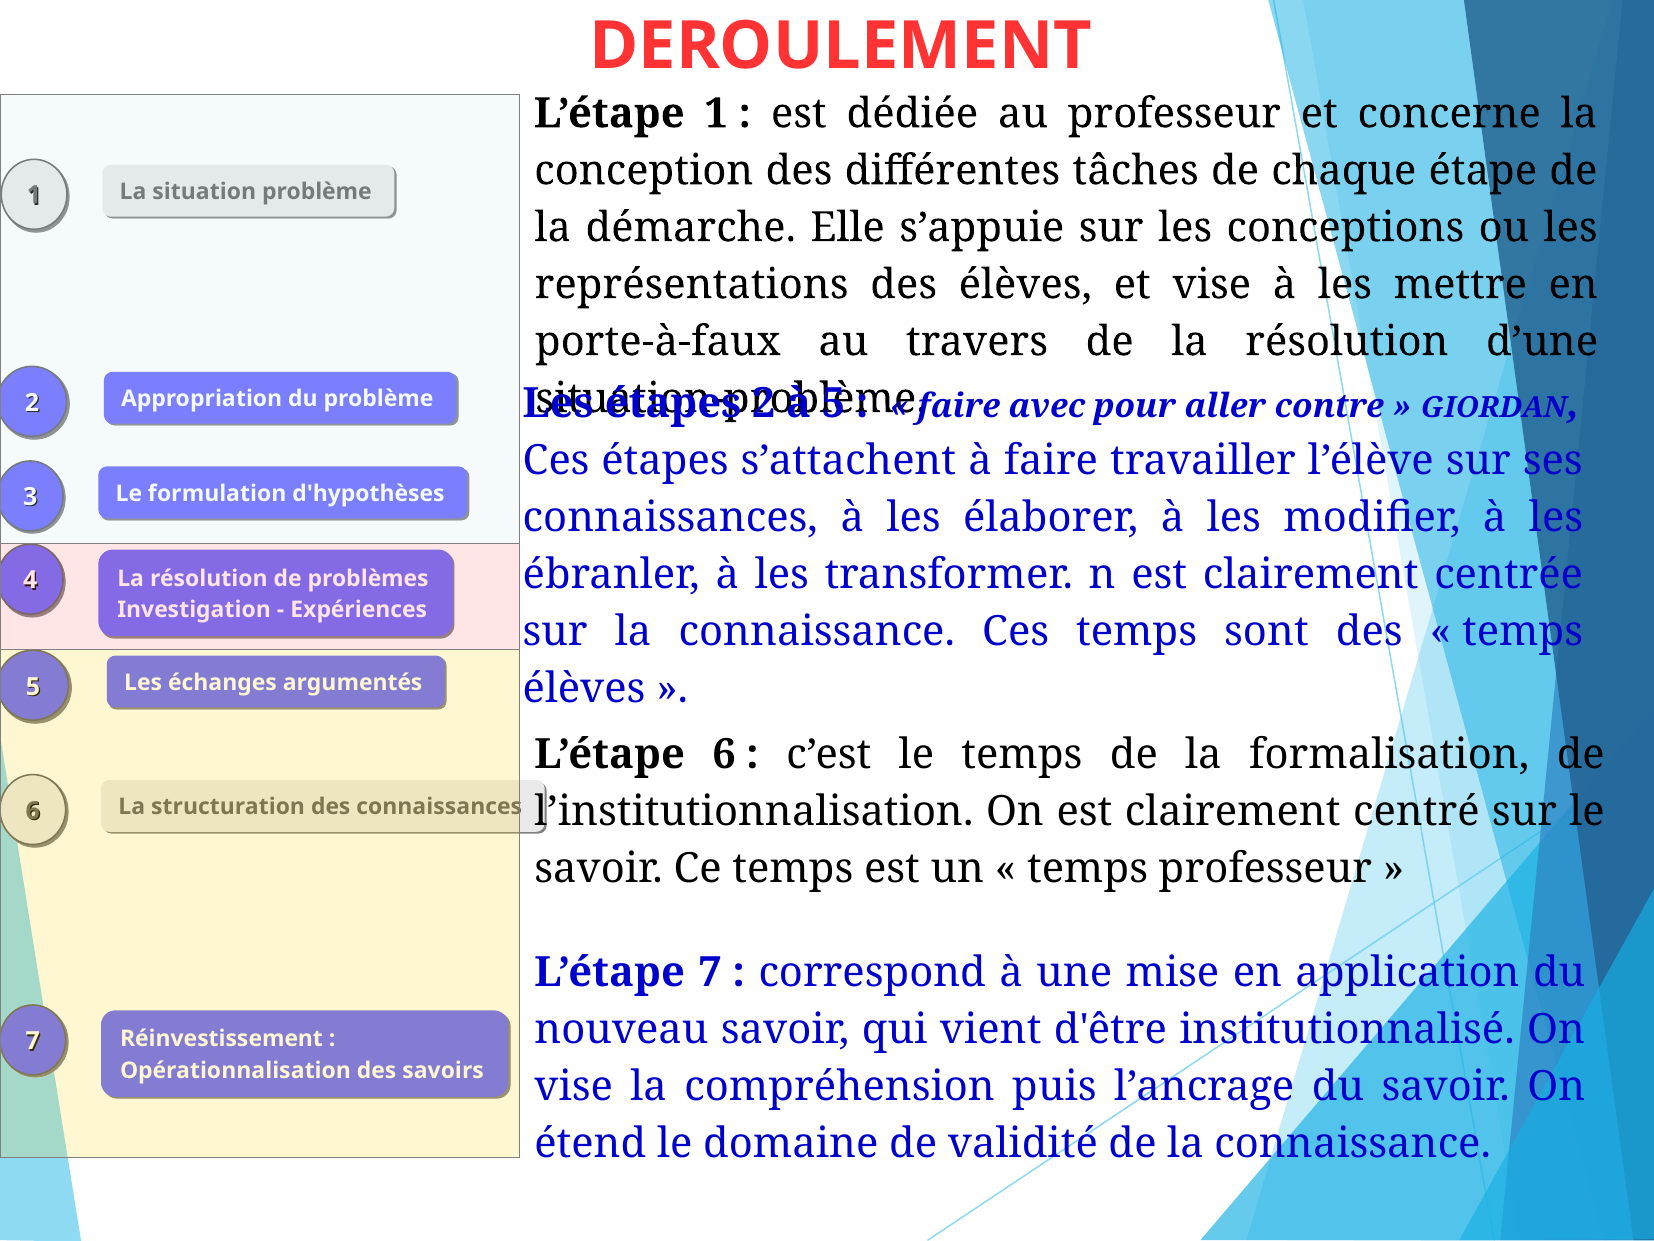

DEROULEMENT
L’étape 1 : est dédiée au professeur et concerne la conception des différentes tâches de chaque étape de la démarche. Elle s’appuie sur les conceptions ou les représentations des élèves, et vise à les mettre en porte-à-faux au travers de la résolution d’une situation-problème.
1
La situation problème
Les étapes 2 à 5 : « faire avec pour aller contre » GIORDAN,
Ces étapes s’attachent à faire travailler l’élève sur ses connaissances, à les élaborer, à les modifier, à les ébranler, à les transformer. n est clairement centrée sur la connaissance. Ces temps sont des « temps élèves ».
2
Appropriation du problème
3
Le formulation d'hypothèses
4
La résolution de problèmes
Investigation - Expériences
5
Les échanges argumentés
L’étape 6 : c’est le temps de la formalisation, de l’institutionnalisation. On est clairement centré sur le savoir. Ce temps est un « temps professeur »
6
La structuration des connaissances
L’étape 7 : correspond à une mise en application du nouveau savoir, qui vient d'être institutionnalisé. On vise la compréhension puis l’ancrage du savoir. On étend le domaine de validité de la connaissance.
7
Réinvestissement :
Opérationnalisation des savoirs